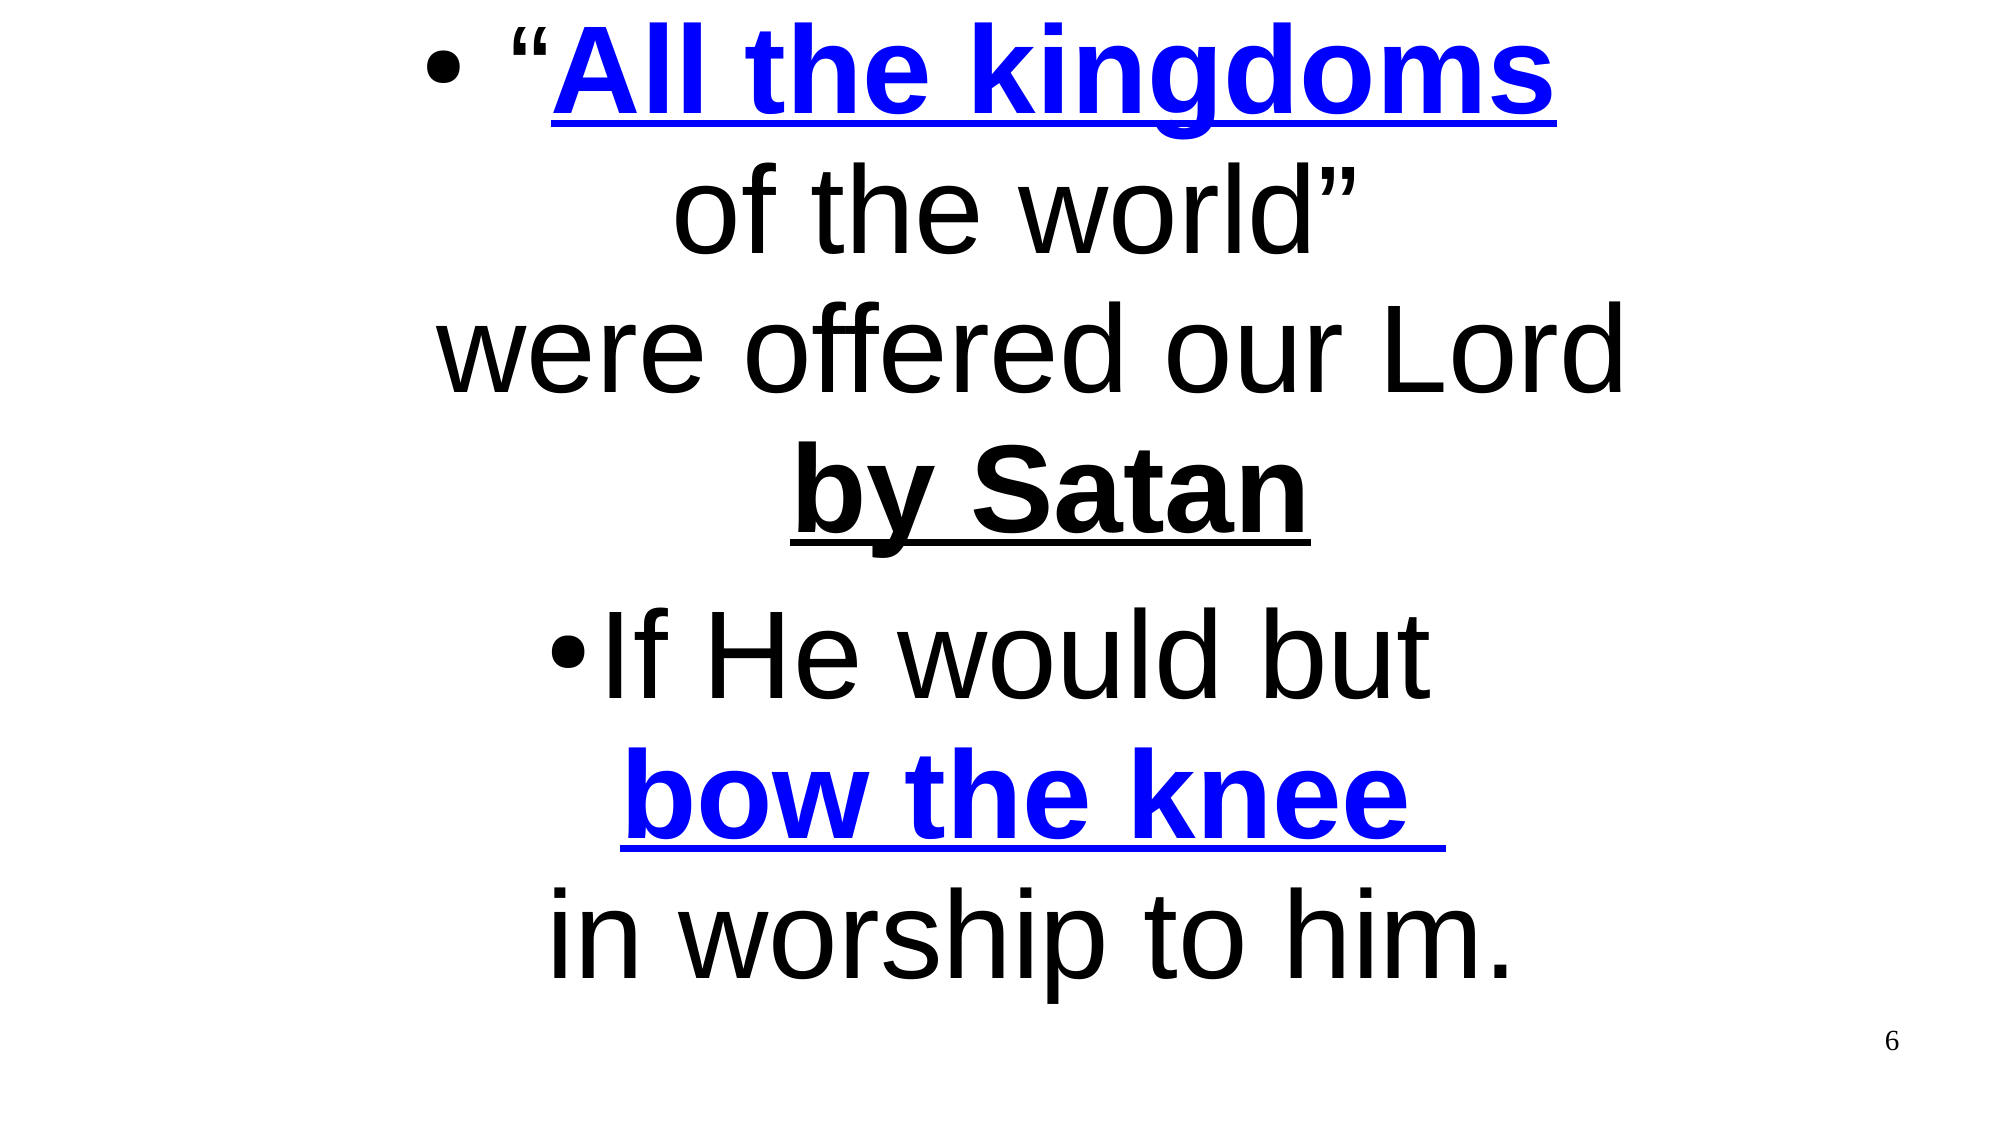

# “All the kingdoms of the world” were offered our Lord by Satan
If He would but
bow the knee
in worship to him.
6